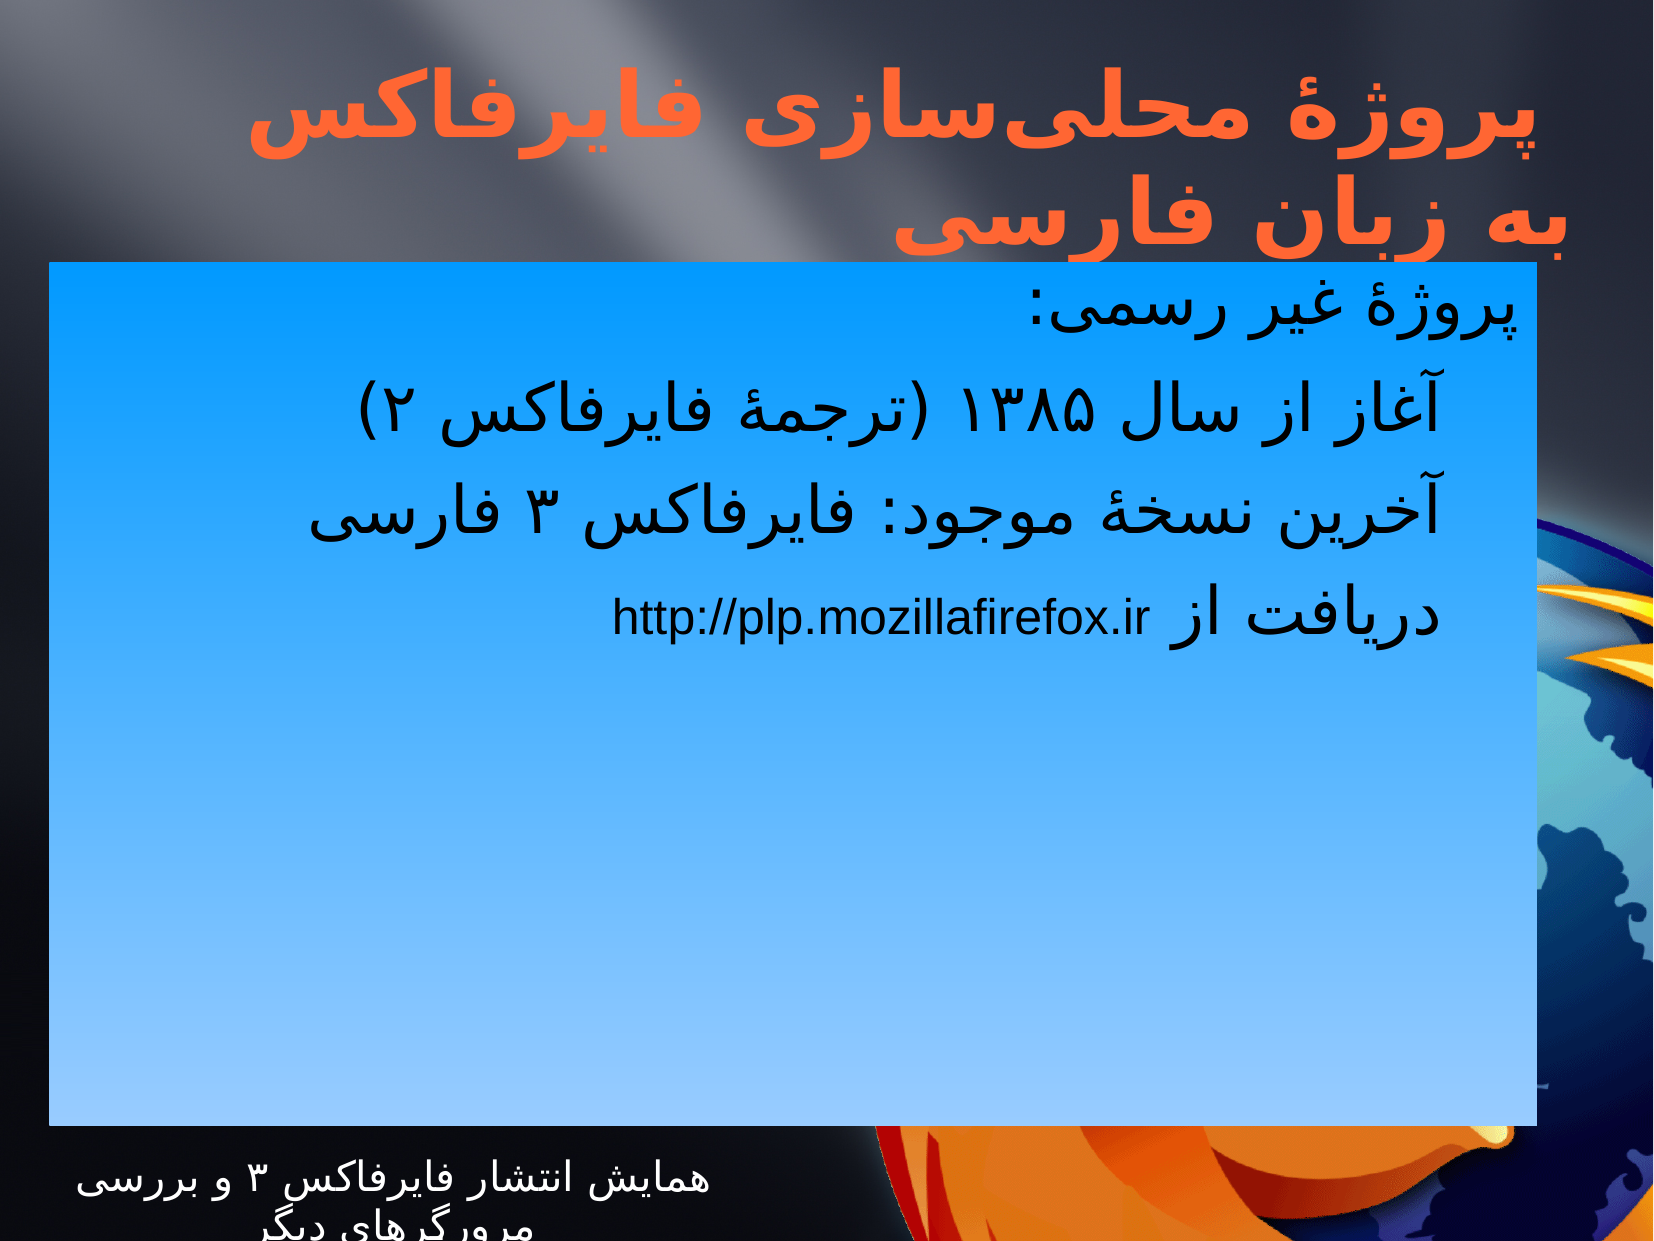

# پروژهٔ محلی‌سازی فایرفاکس به زبان فارسی
پروژهٔ غیر رسمی:
آغاز از سال ۱۳۸۵ (ترجمهٔ فایرفاکس ۲)
آخرین نسخهٔ موجود: فایرفاکس ۳ فارسی
دریافت از http://plp.mozillafirefox.ir